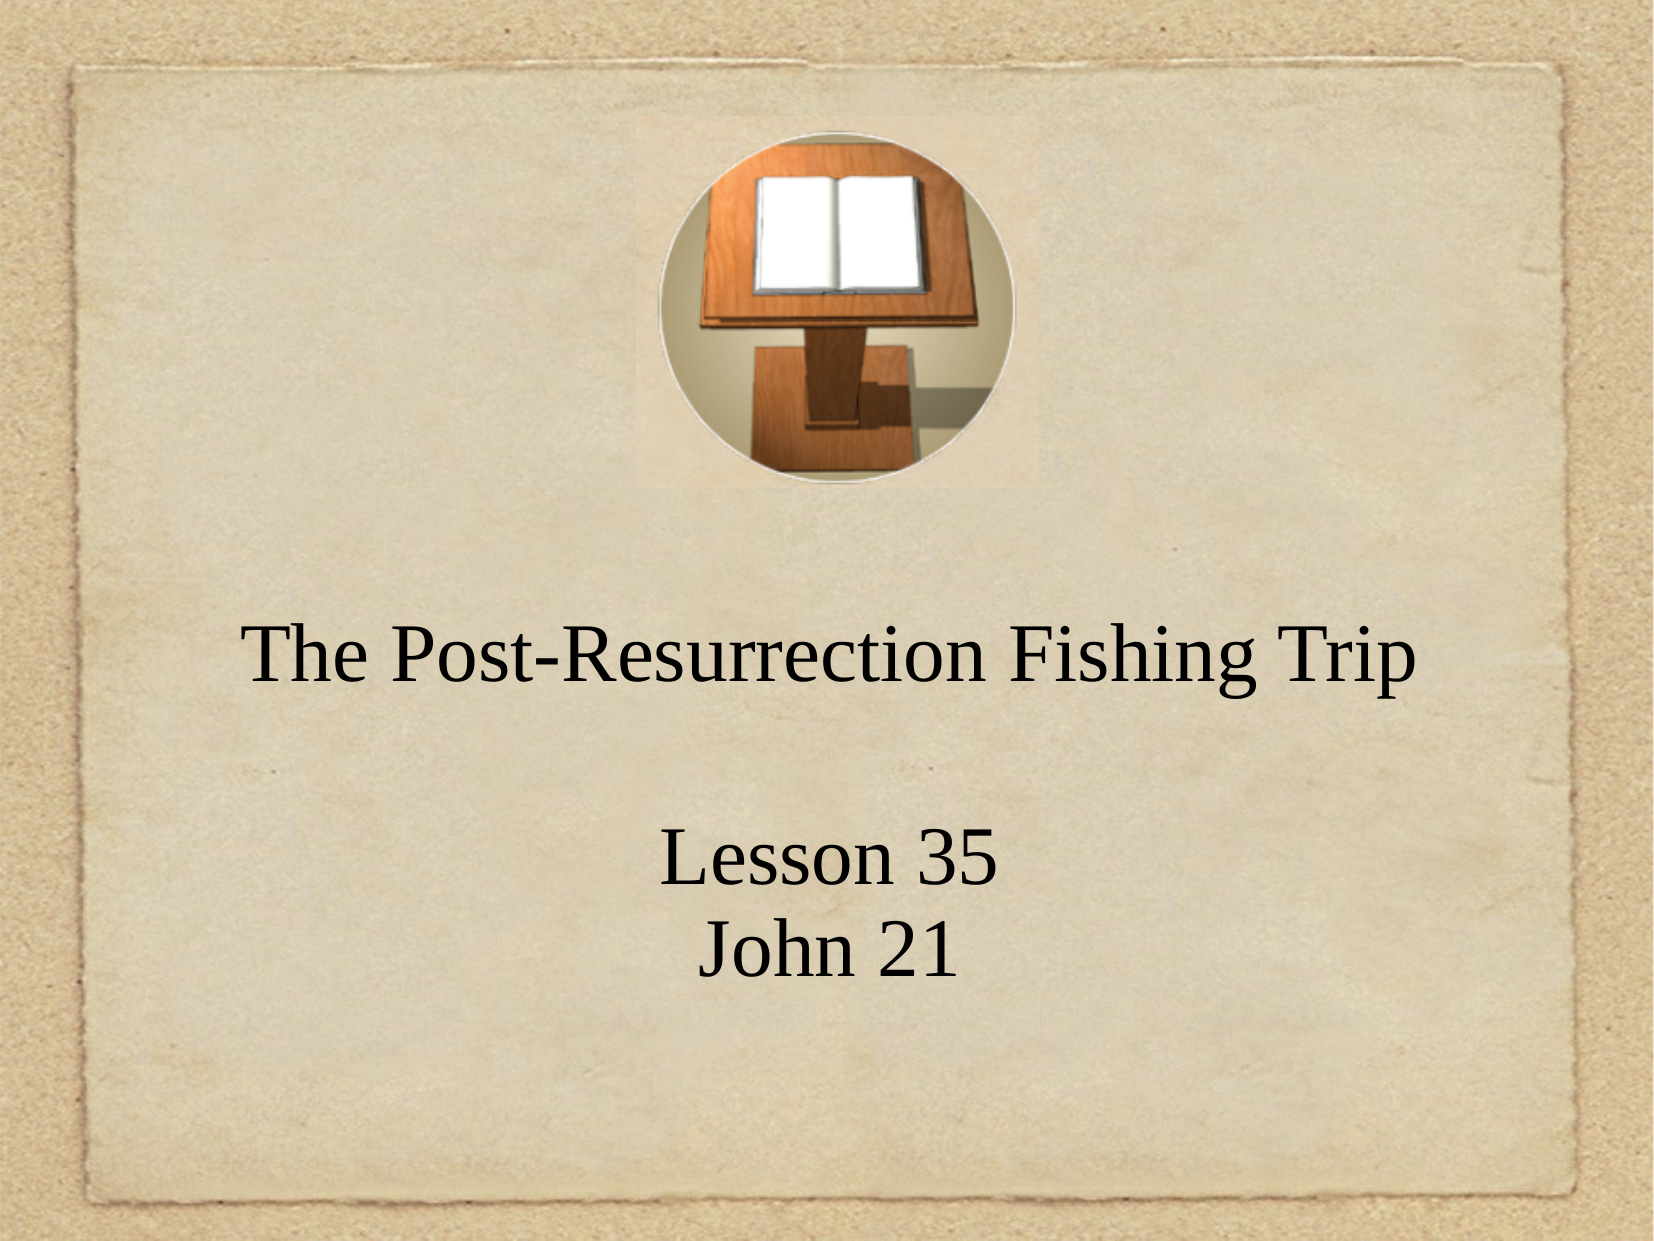

#
The Post-Resurrection Fishing Trip
Lesson 35
John 21